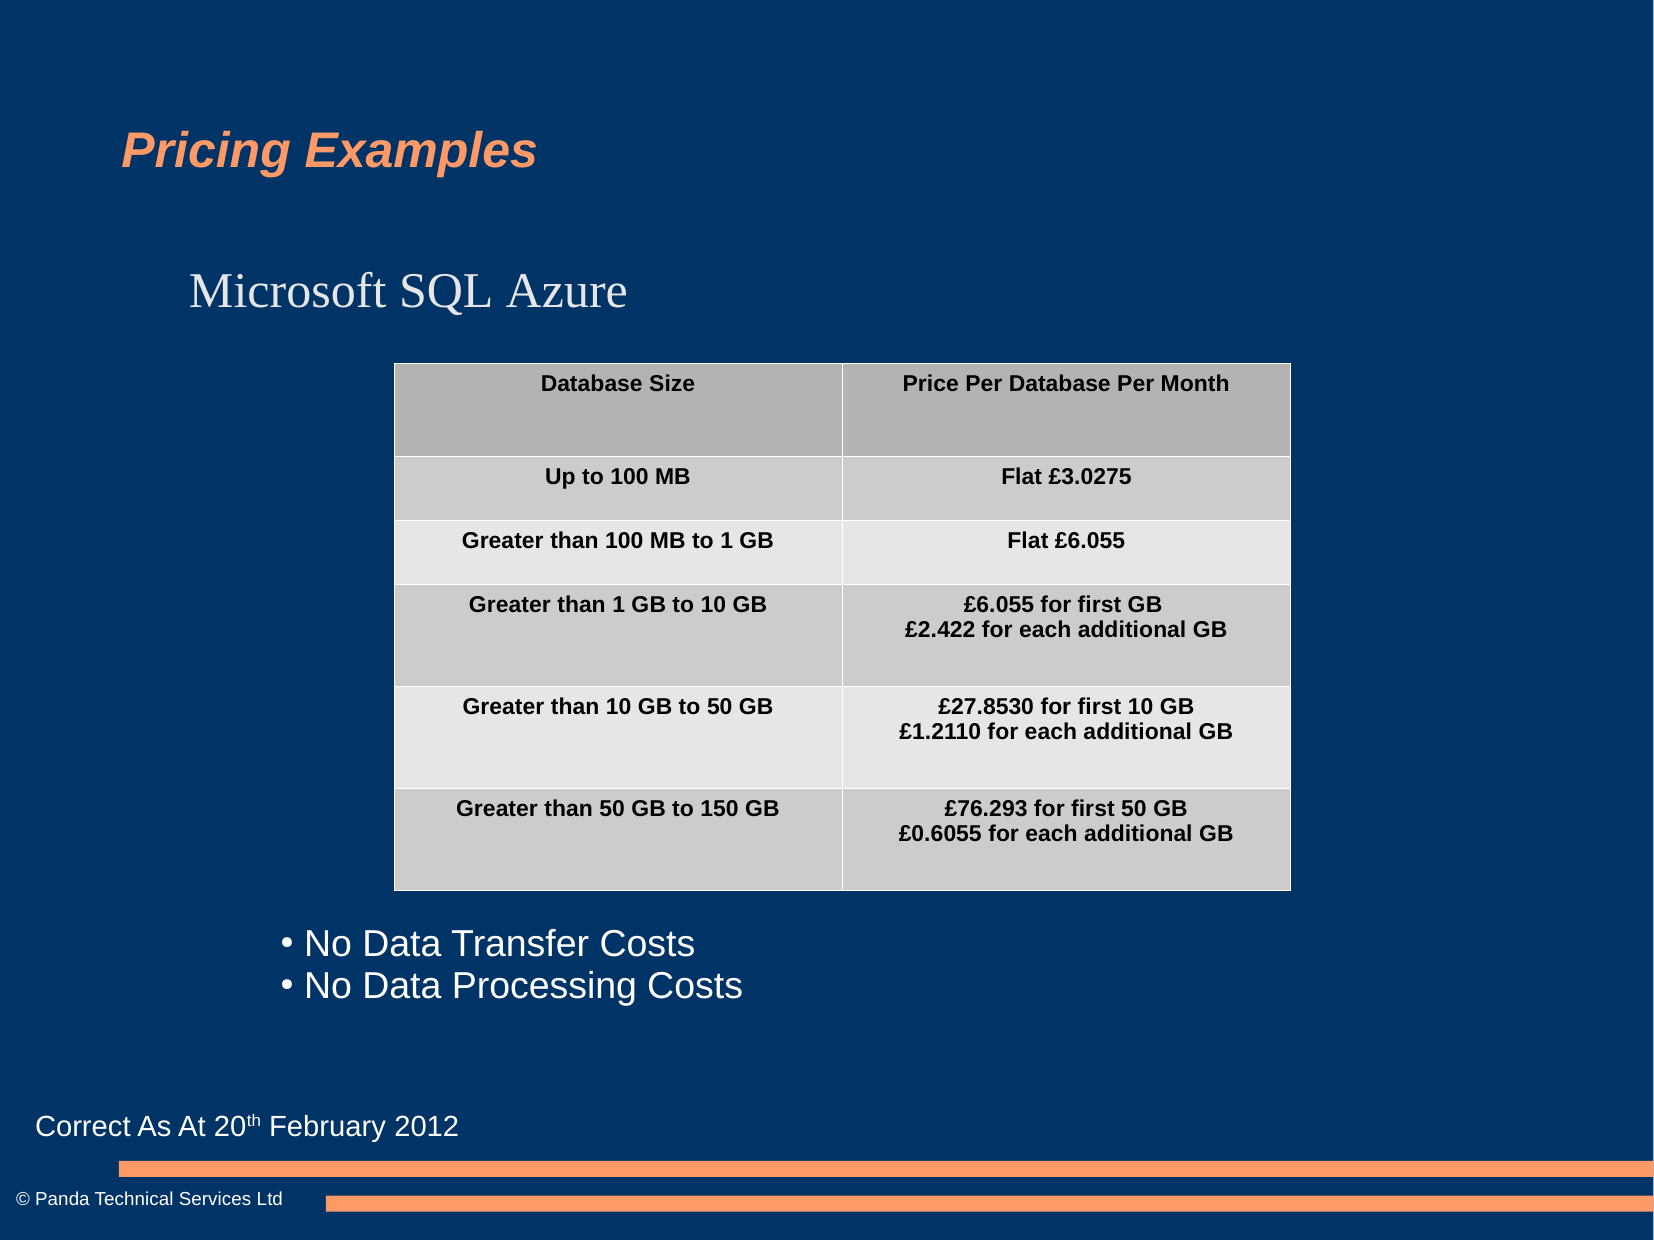

# Pricing Examples
Microsoft SQL Azure
| Database Size | Price Per Database Per Month |
| --- | --- |
| Up to 100 MB | Flat £3.0275 |
| Greater than 100 MB to 1 GB | Flat £6.055 |
| Greater than 1 GB to 10 GB | £6.055 for first GB £2.422 for each additional GB |
| Greater than 10 GB to 50 GB | £27.8530 for first 10 GB £1.2110 for each additional GB |
| Greater than 50 GB to 150 GB | £76.293 for first 50 GB £0.6055 for each additional GB |
 No Data Transfer Costs
 No Data Processing Costs
Correct As At 20th February 2012
© Panda Technical Services Ltd